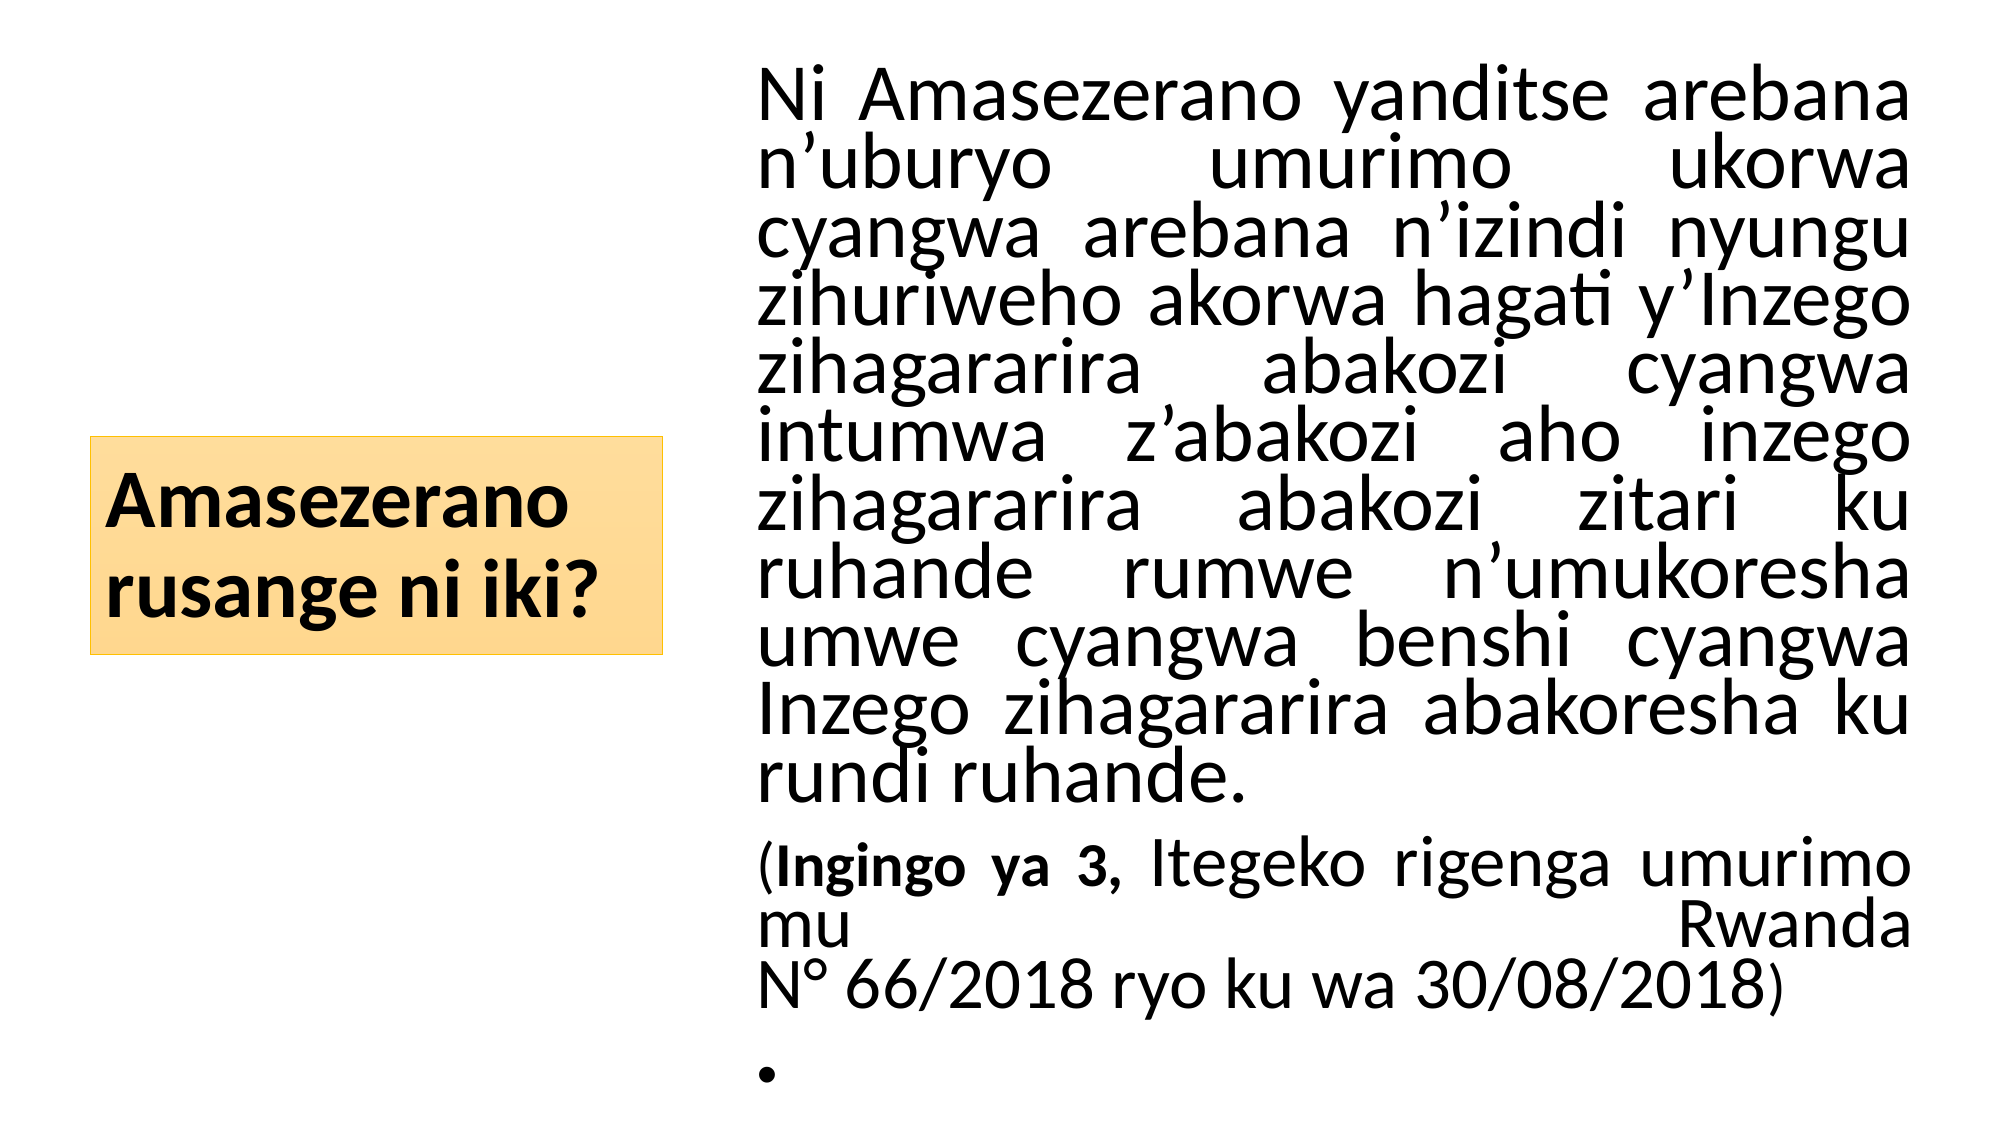

Ni Amasezerano yanditse arebana n’uburyo umurimo ukorwa cyangwa arebana n’izindi nyungu zihuriweho akorwa hagati y’Inzego zihagararira abakozi cyangwa intumwa z’abakozi aho inzego zihagararira abakozi zitari ku ruhande rumwe n’umukoresha umwe cyangwa benshi cyangwa Inzego zihagararira abakoresha ku rundi ruhande.
(Ingingo ya 3, Itegeko rigenga umurimo mu Rwanda
N° 66/2018 ryo ku wa 30/08/2018)
# Amasezerano rusange ni iki?